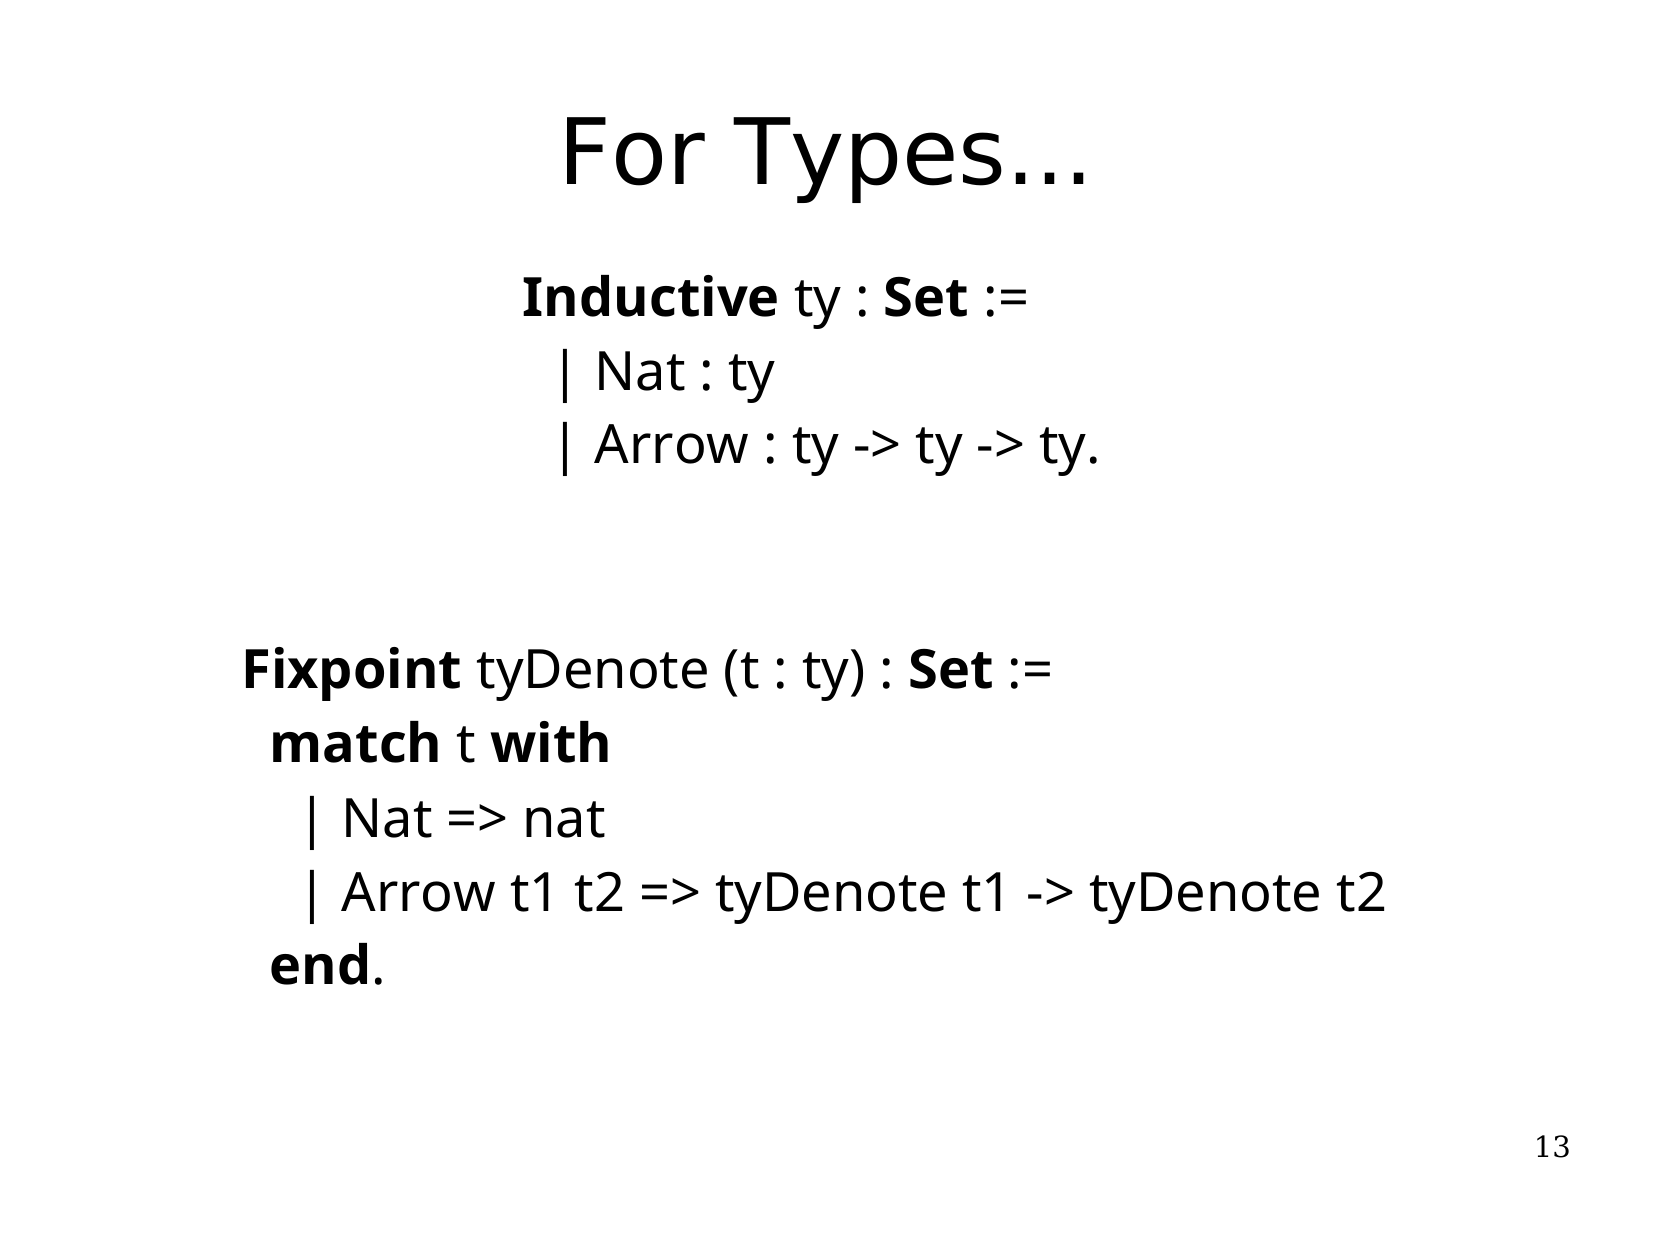

# For Types...
Inductive ty : Set :=
 | Nat : ty
 | Arrow : ty -> ty -> ty.
Fixpoint tyDenote (t : ty) : Set :=
 match t with
 | Nat => nat
 | Arrow t1 t2 => tyDenote t1 -> tyDenote t2
 end.
13